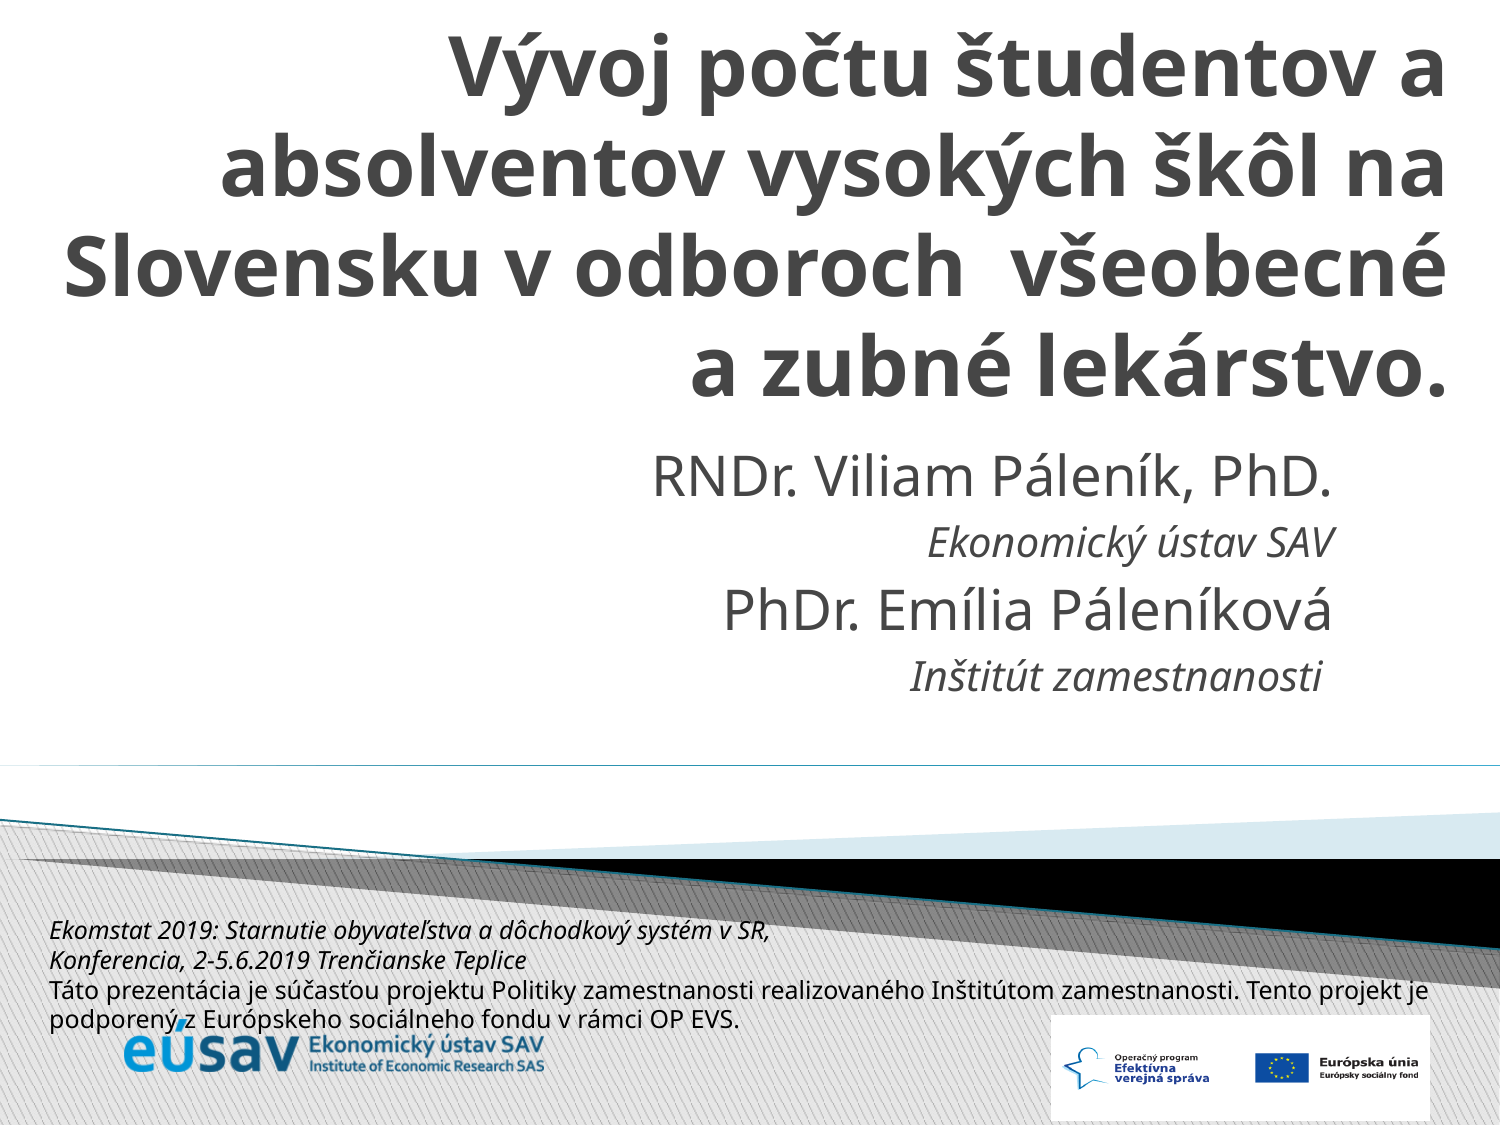

# Vývoj počtu študentov a absolventov vysokých škôl na Slovensku v odboroch všeobecné a zubné lekárstvo.
RNDr. Viliam Páleník, PhD.
Ekonomický ústav SAV
PhDr. Emília Páleníková
Inštitút zamestnanosti
Ekomstat 2019: Starnutie obyvateľstva a dôchodkový systém v SR,
Konferencia, 2-5.6.2019 Trenčianske Teplice
Táto prezentácia je súčasťou projektu Politiky zamestnanosti realizovaného Inštitútom zamestnanosti. Tento projekt je podporený z Európskeho sociálneho fondu v rámci OP EVS.